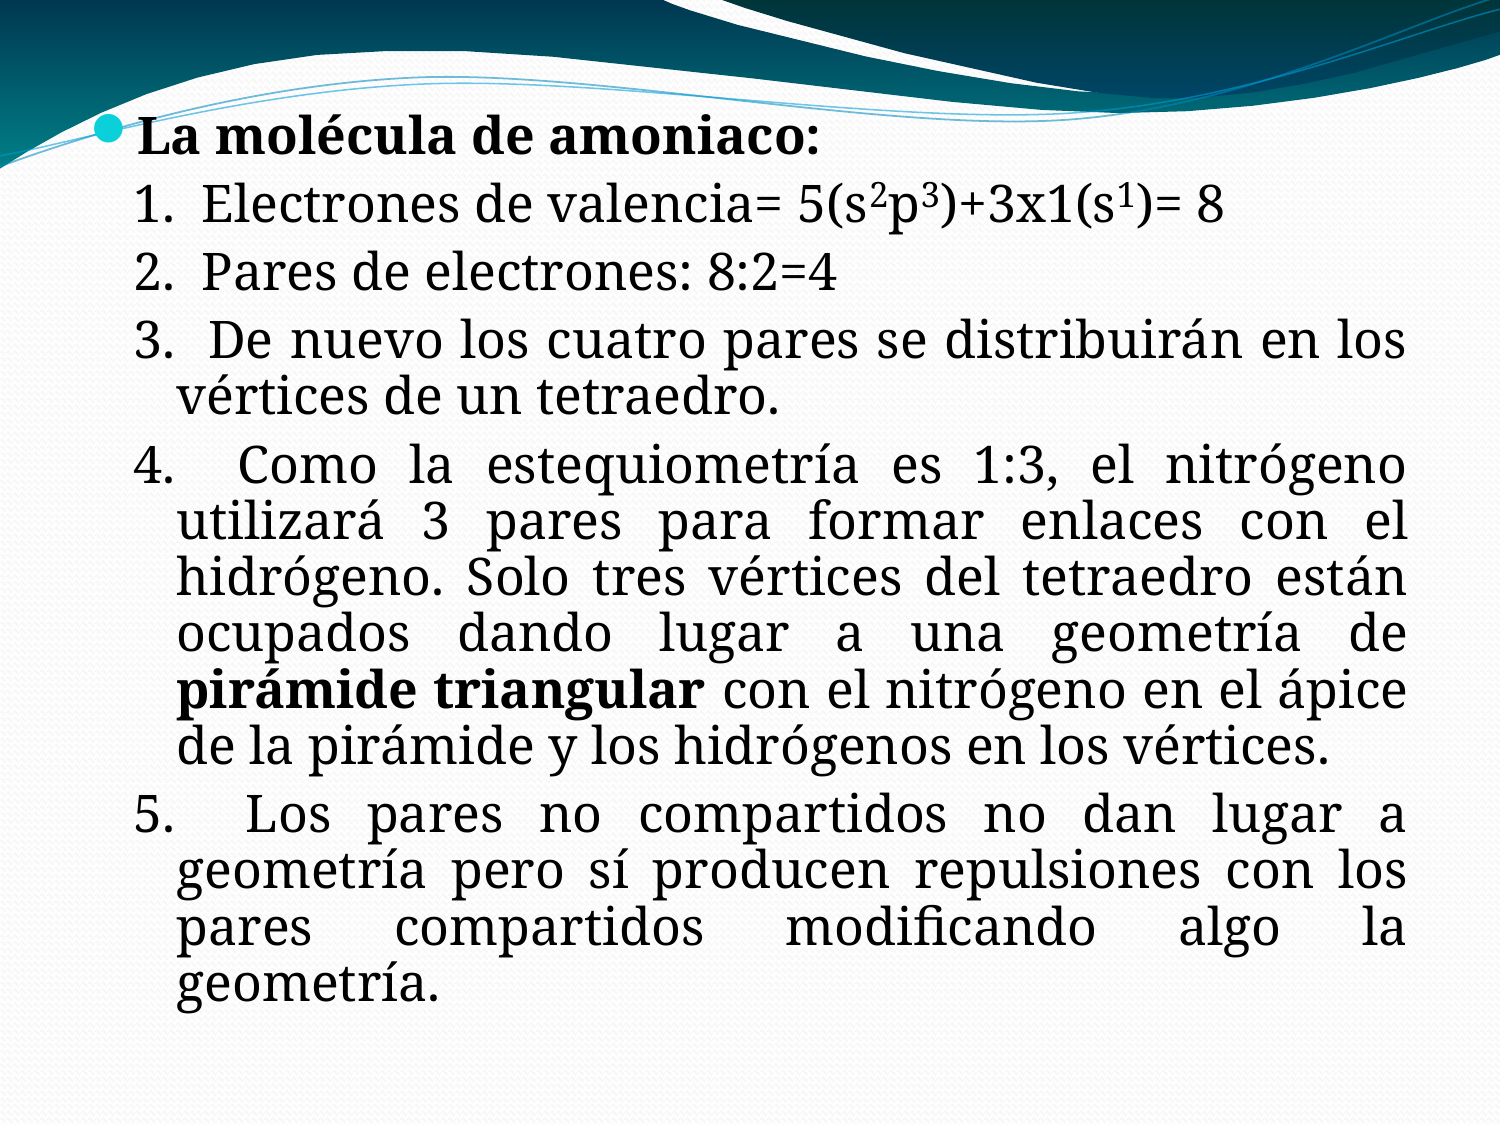

# La molécula de amoniaco:
1. Electrones de valencia= 5(s2p3)+3x1(s1)= 8
2. Pares de electrones: 8:2=4
3. De nuevo los cuatro pares se distribuirán en los vértices de un tetraedro.
4. Como la estequiometría es 1:3, el nitrógeno utilizará 3 pares para formar enlaces con el hidrógeno. Solo tres vértices del tetraedro están ocupados dando lugar a una geometría de pirámide triangular con el nitrógeno en el ápice de la pirámide y los hidrógenos en los vértices.
5. Los pares no compartidos no dan lugar a geometría pero sí producen repulsiones con los pares compartidos modificando algo la geometría.